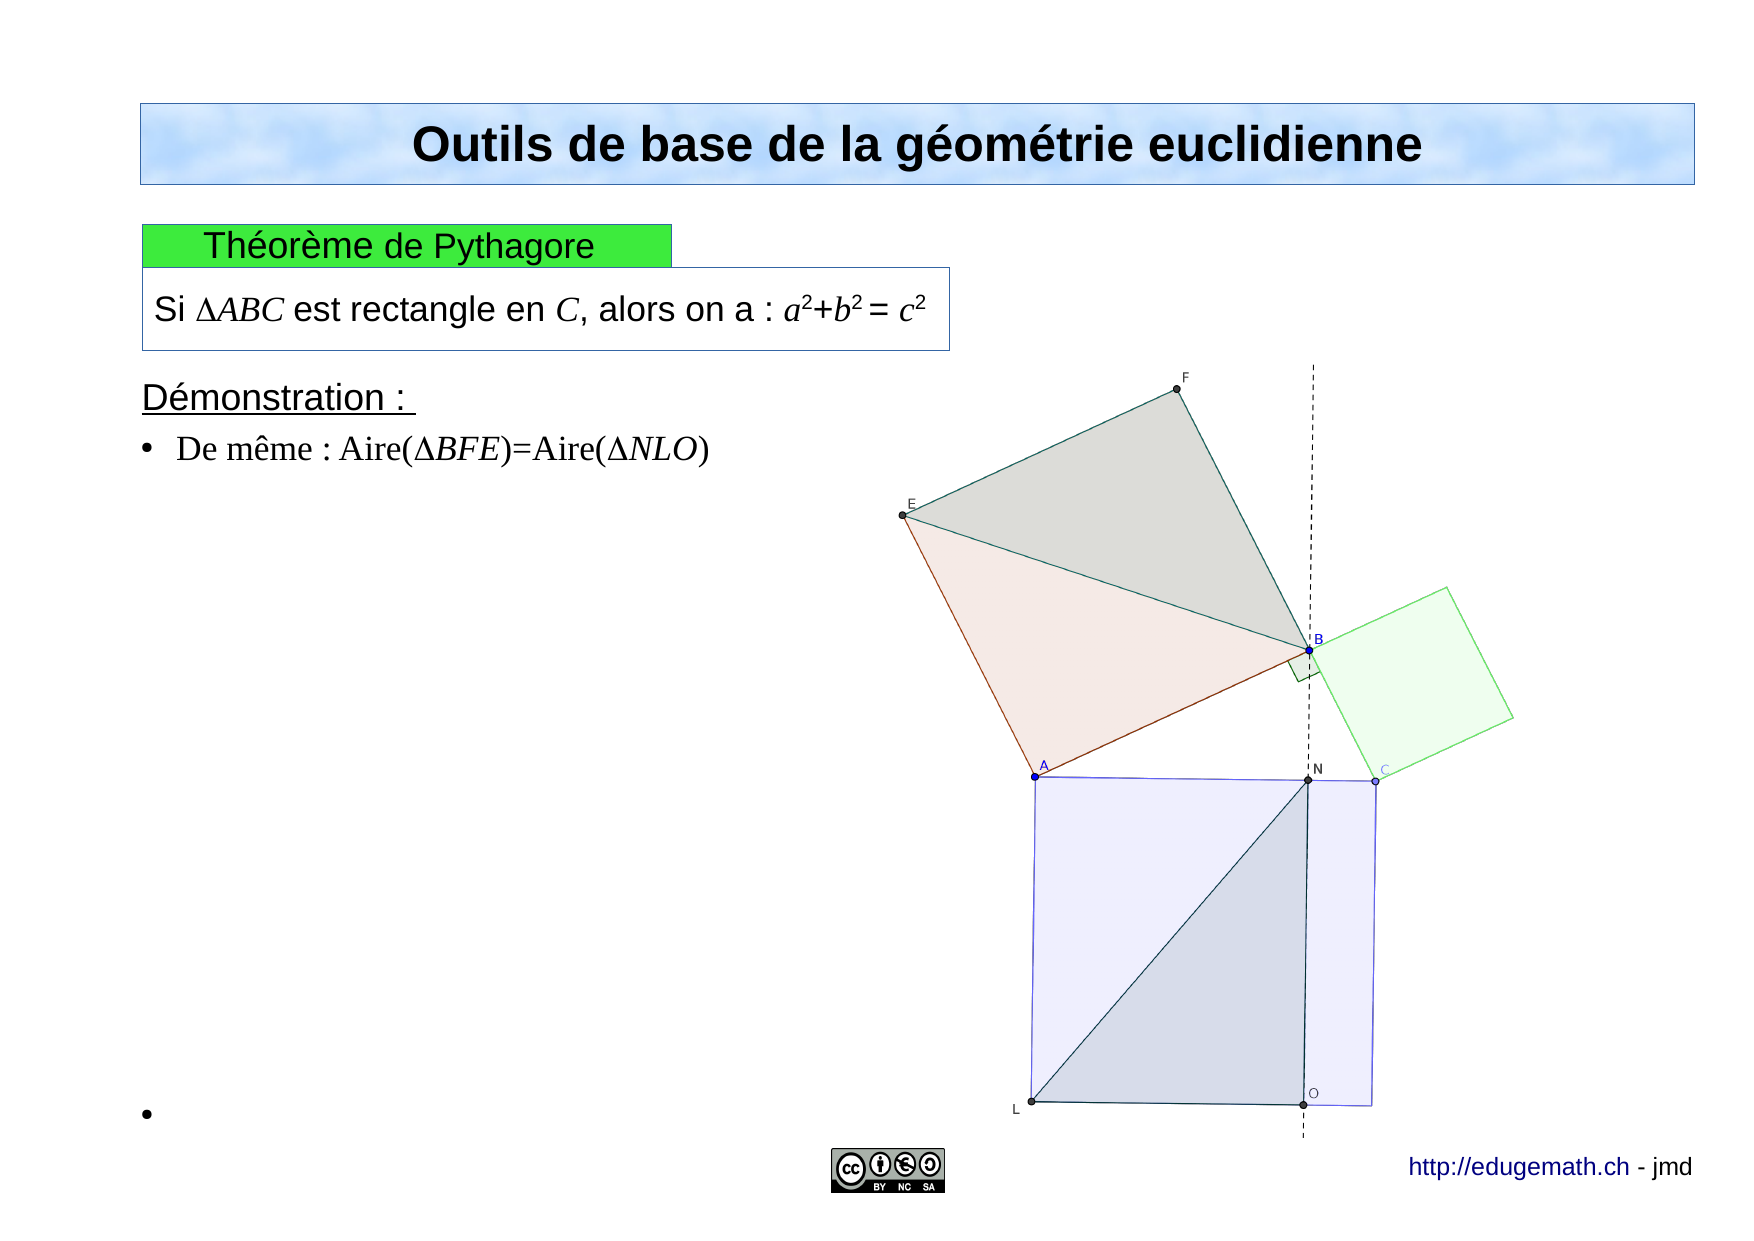

Outils de base de la géométrie euclidienne
Théorème de Pythagore
Si DABC est rectangle en C, alors on a : a2+b2 = c2
Démonstration :
De même : Aire(DBFE)=Aire(DNLO)
implication
http://edugemath.ch - jmd